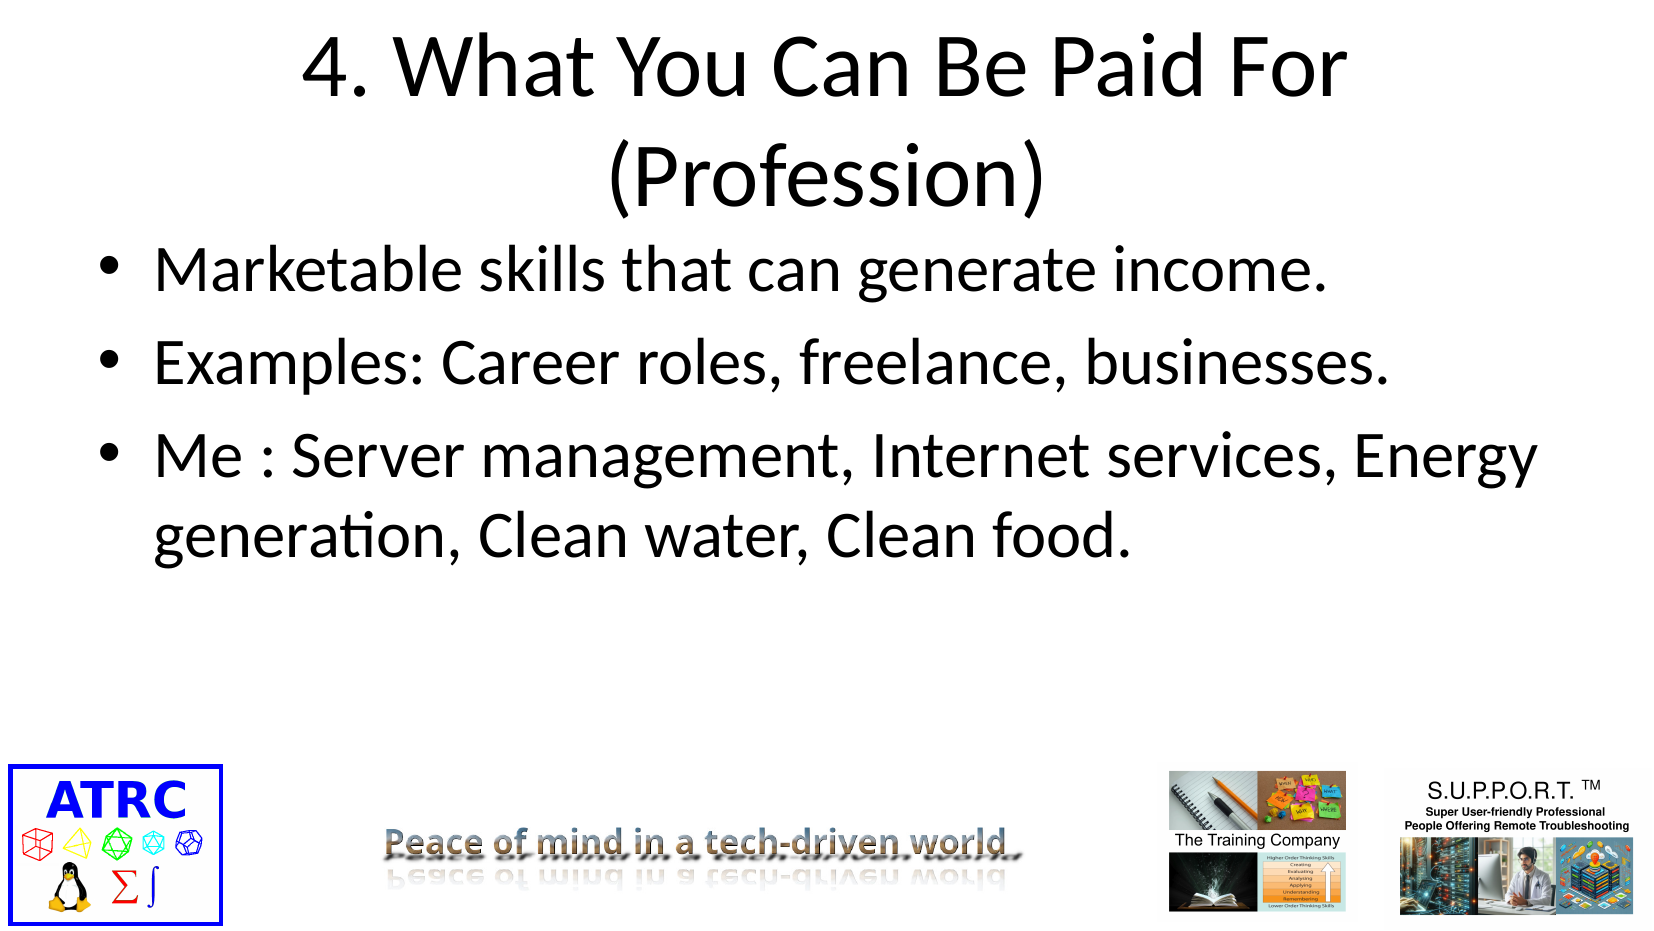

# 4. What You Can Be Paid For (Profession)
Marketable skills that can generate income.
Examples: Career roles, freelance, businesses.
Me : Server management, Internet services, Energy generation, Clean water, Clean food.